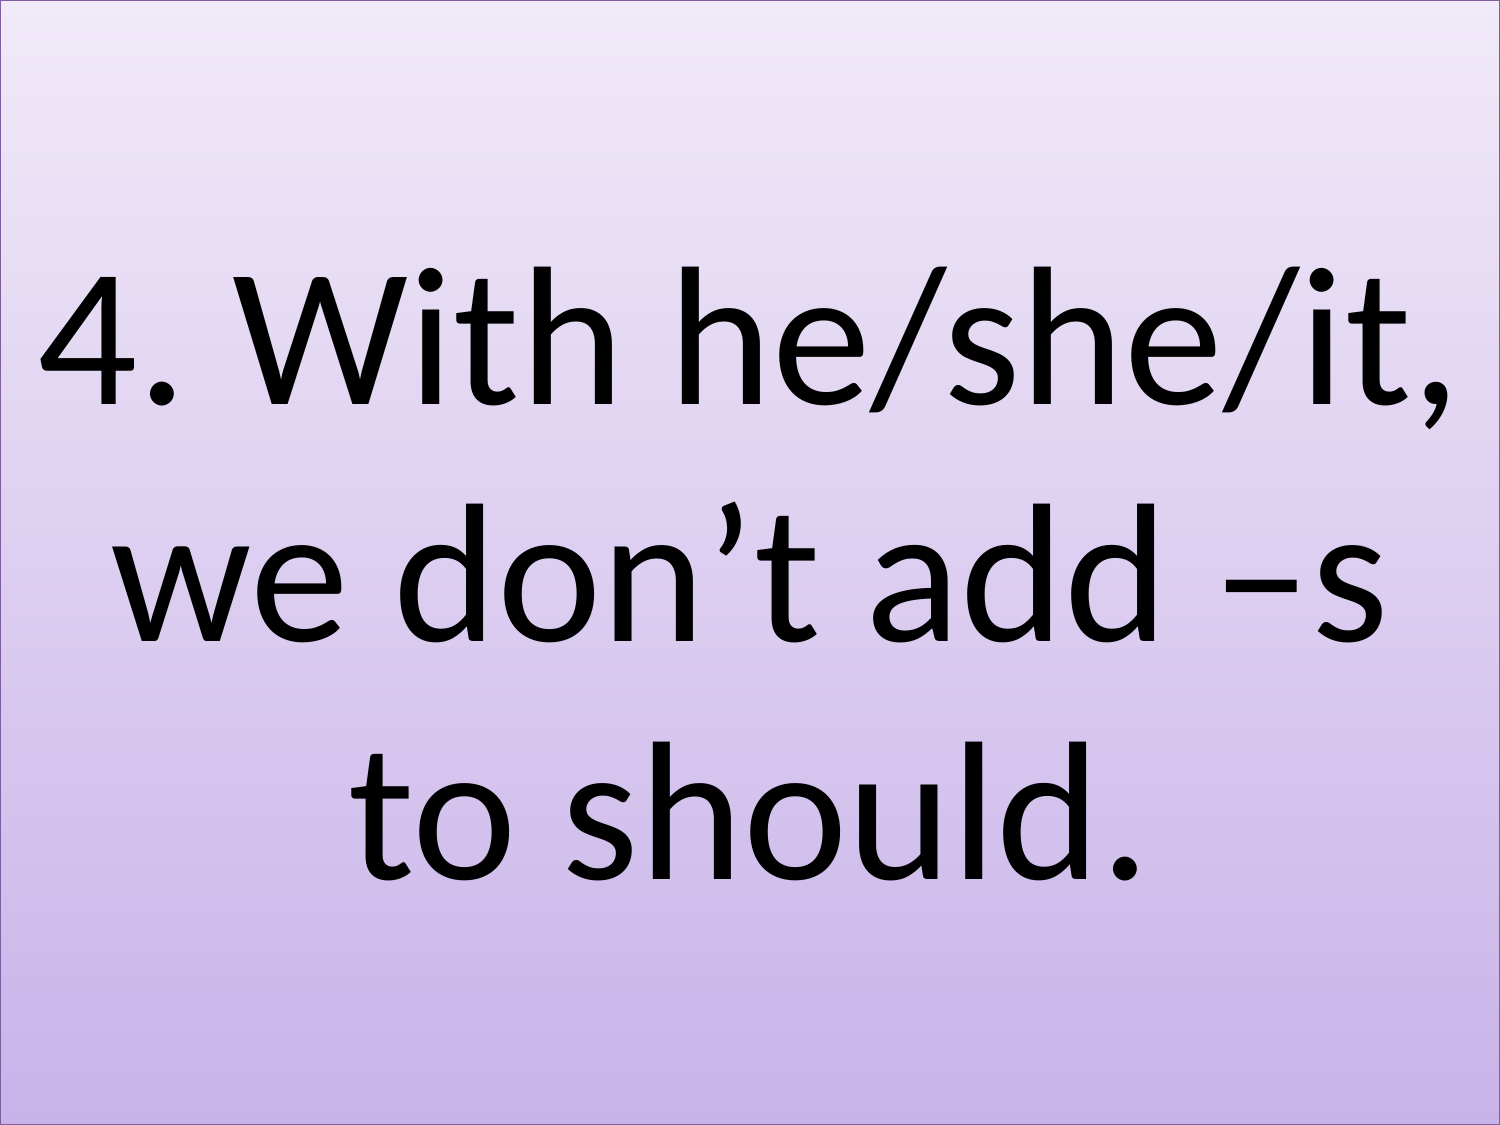

# 4. With he/she/it, we don’t add –s to should.